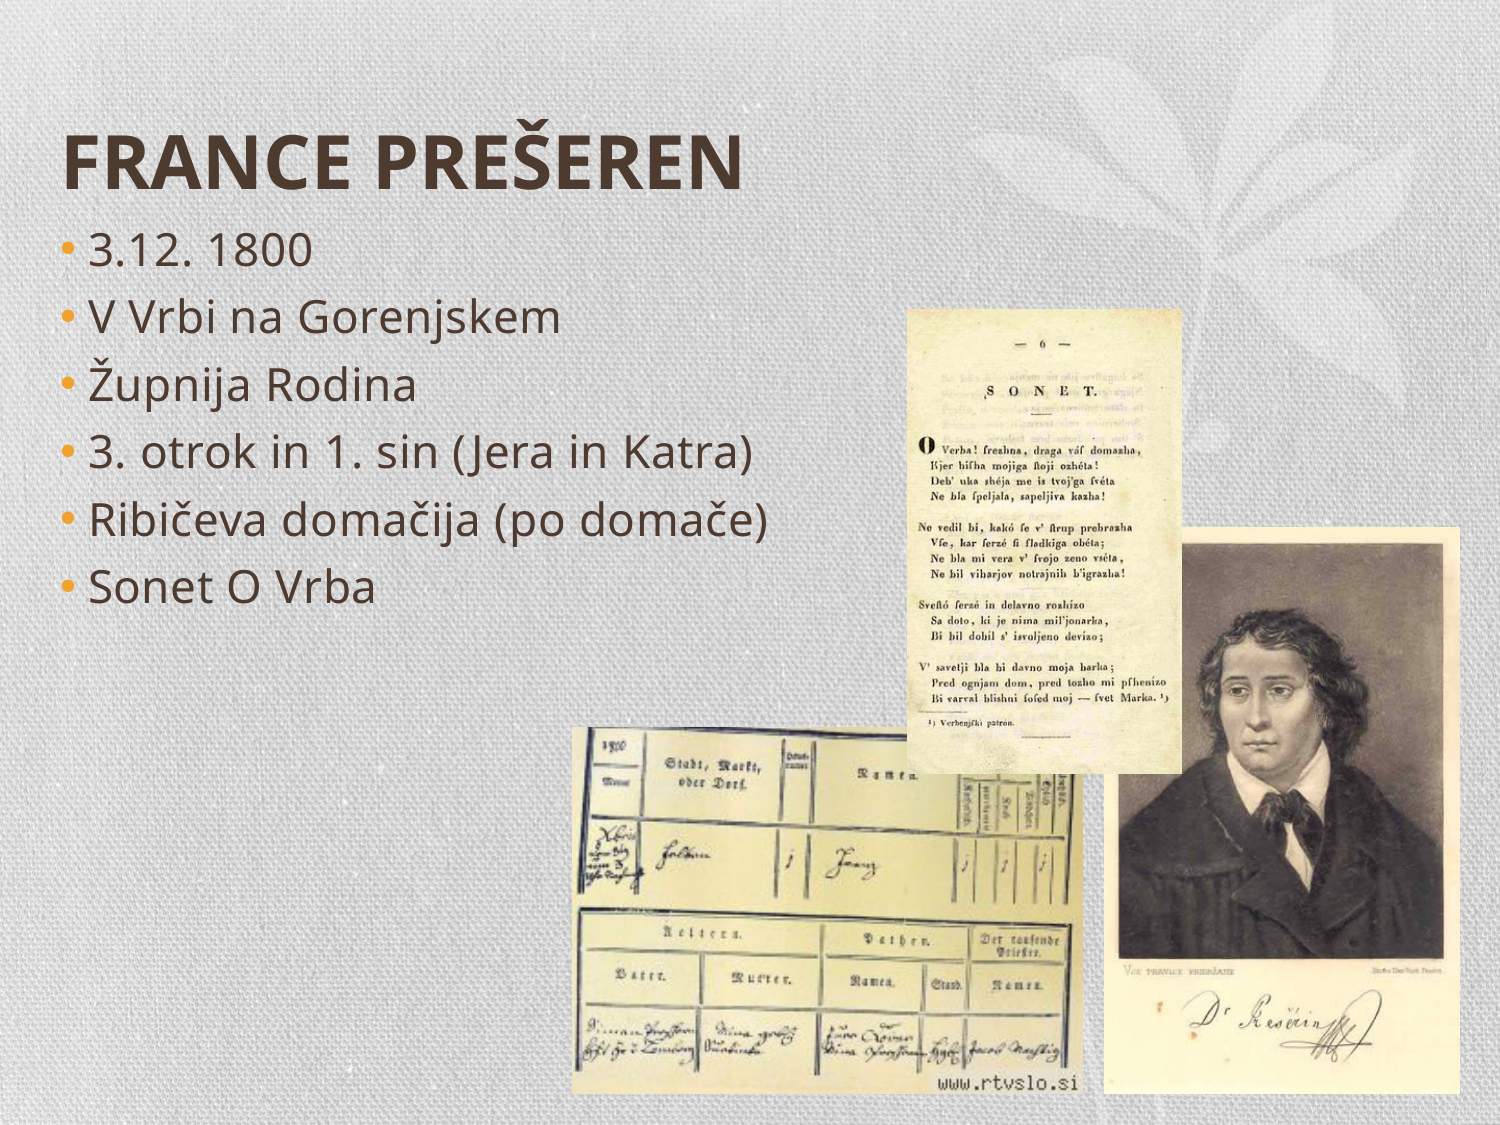

# FRANCE PREŠEREN
3.12. 1800
V Vrbi na Gorenjskem
Župnija Rodina
3. otrok in 1. sin (Jera in Katra)
Ribičeva domačija (po domače)
Sonet O Vrba